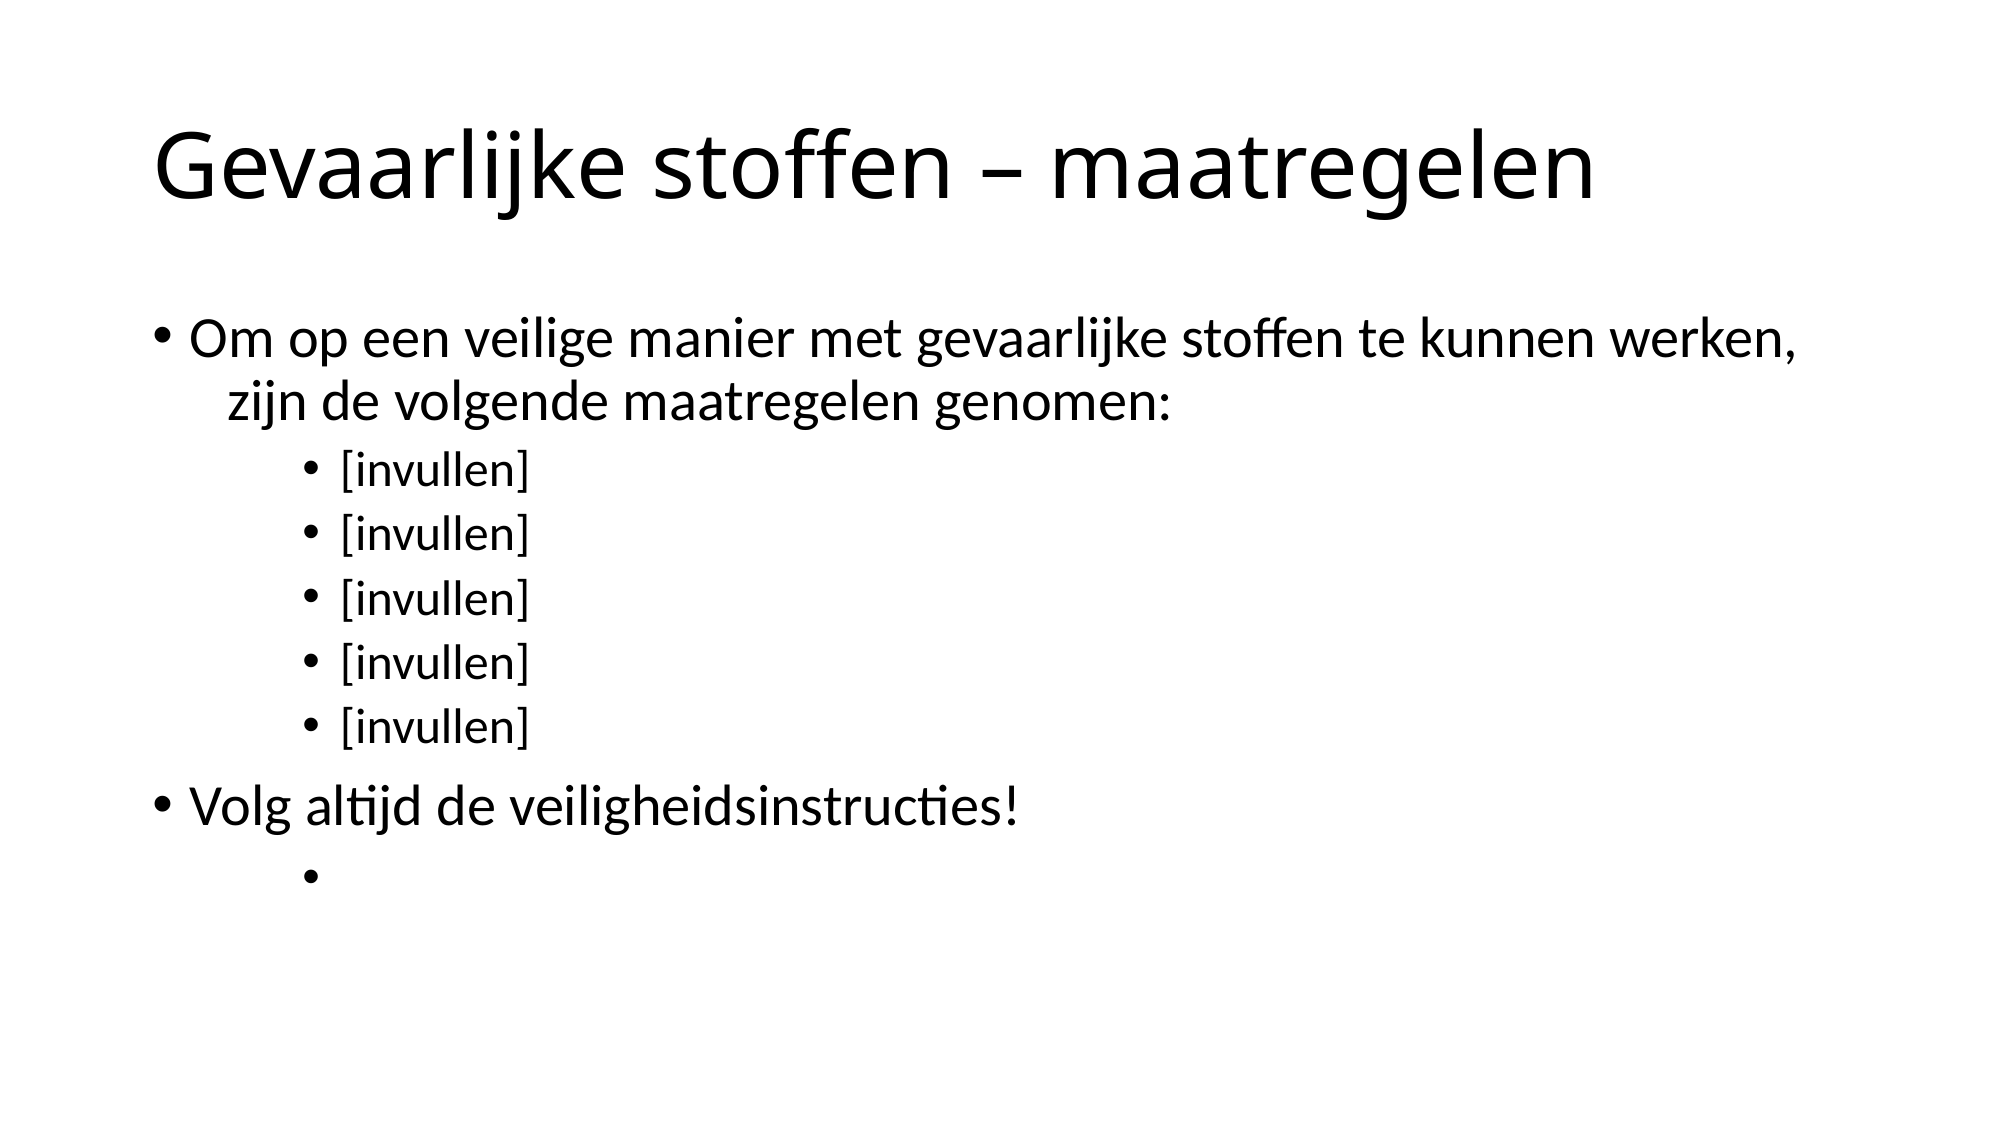

# Gevaarlijke stoffen – maatregelen
Om op een veilige manier met gevaarlijke stoffen te kunnen werken, zijn de volgende maatregelen genomen:
[invullen]
[invullen]
[invullen]
[invullen]
[invullen]
Volg altijd de veiligheidsinstructies!